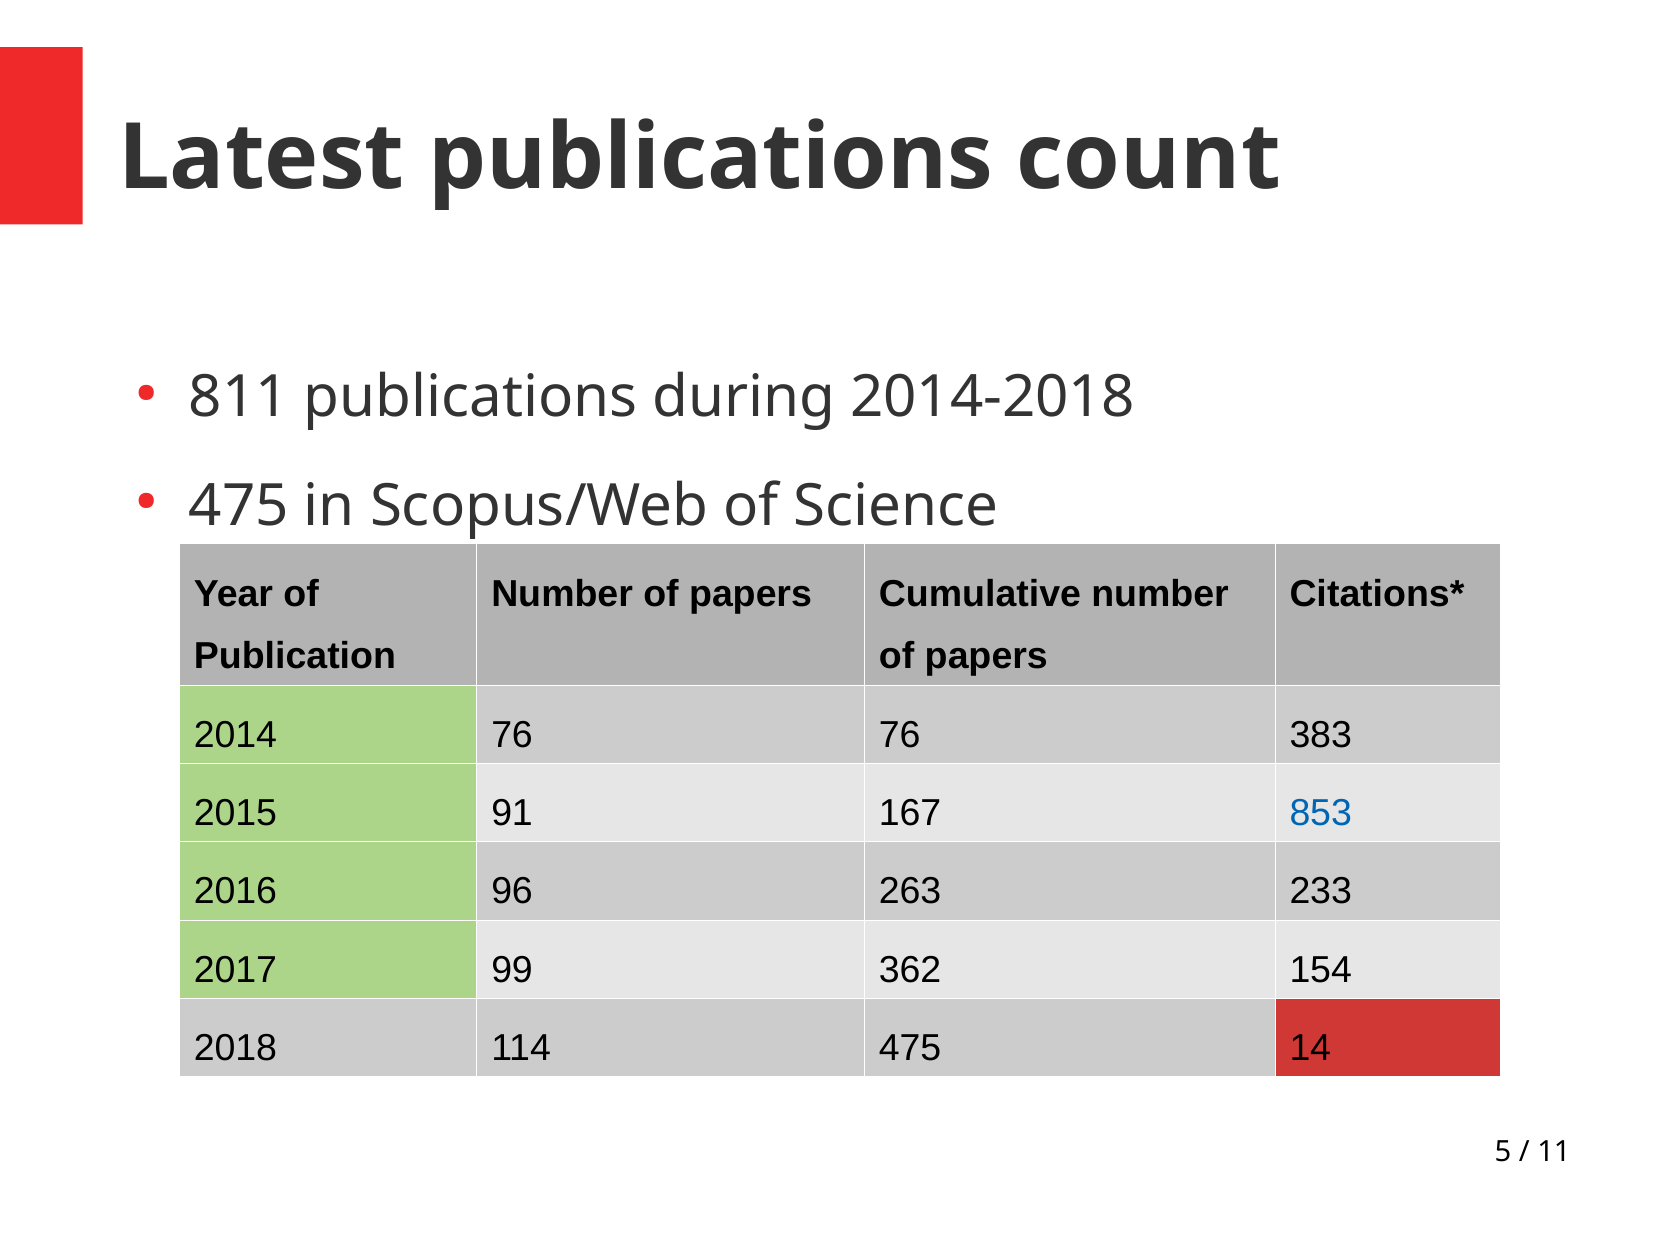

# Latest publications count
811 publications during 2014-2018
475 in Scopus/Web of Science
| Year of Publication | Number of papers | Cumulative number of papers | Citations\* |
| --- | --- | --- | --- |
| 2014 | 76 | 76 | 383 |
| 2015 | 91 | 167 | 853 |
| 2016 | 96 | 263 | 233 |
| 2017 | 99 | 362 | 154 |
| 2018 | 114 | 475 | 14 |
5